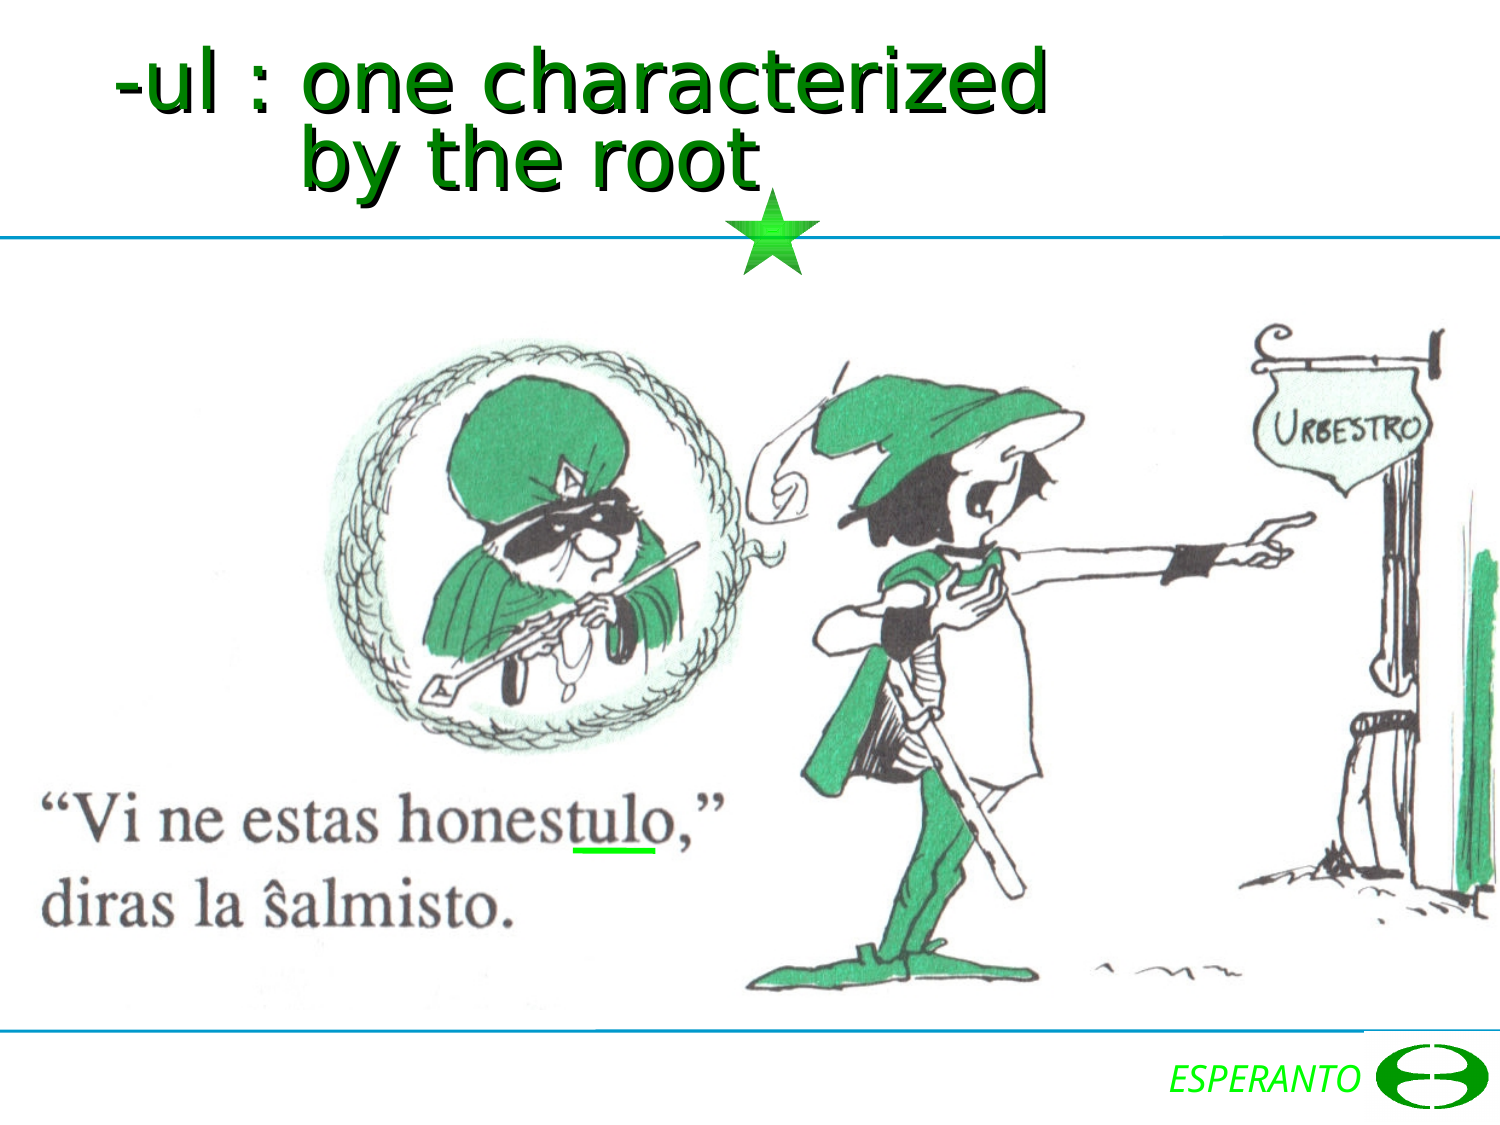

# -ul : one characterized by the root